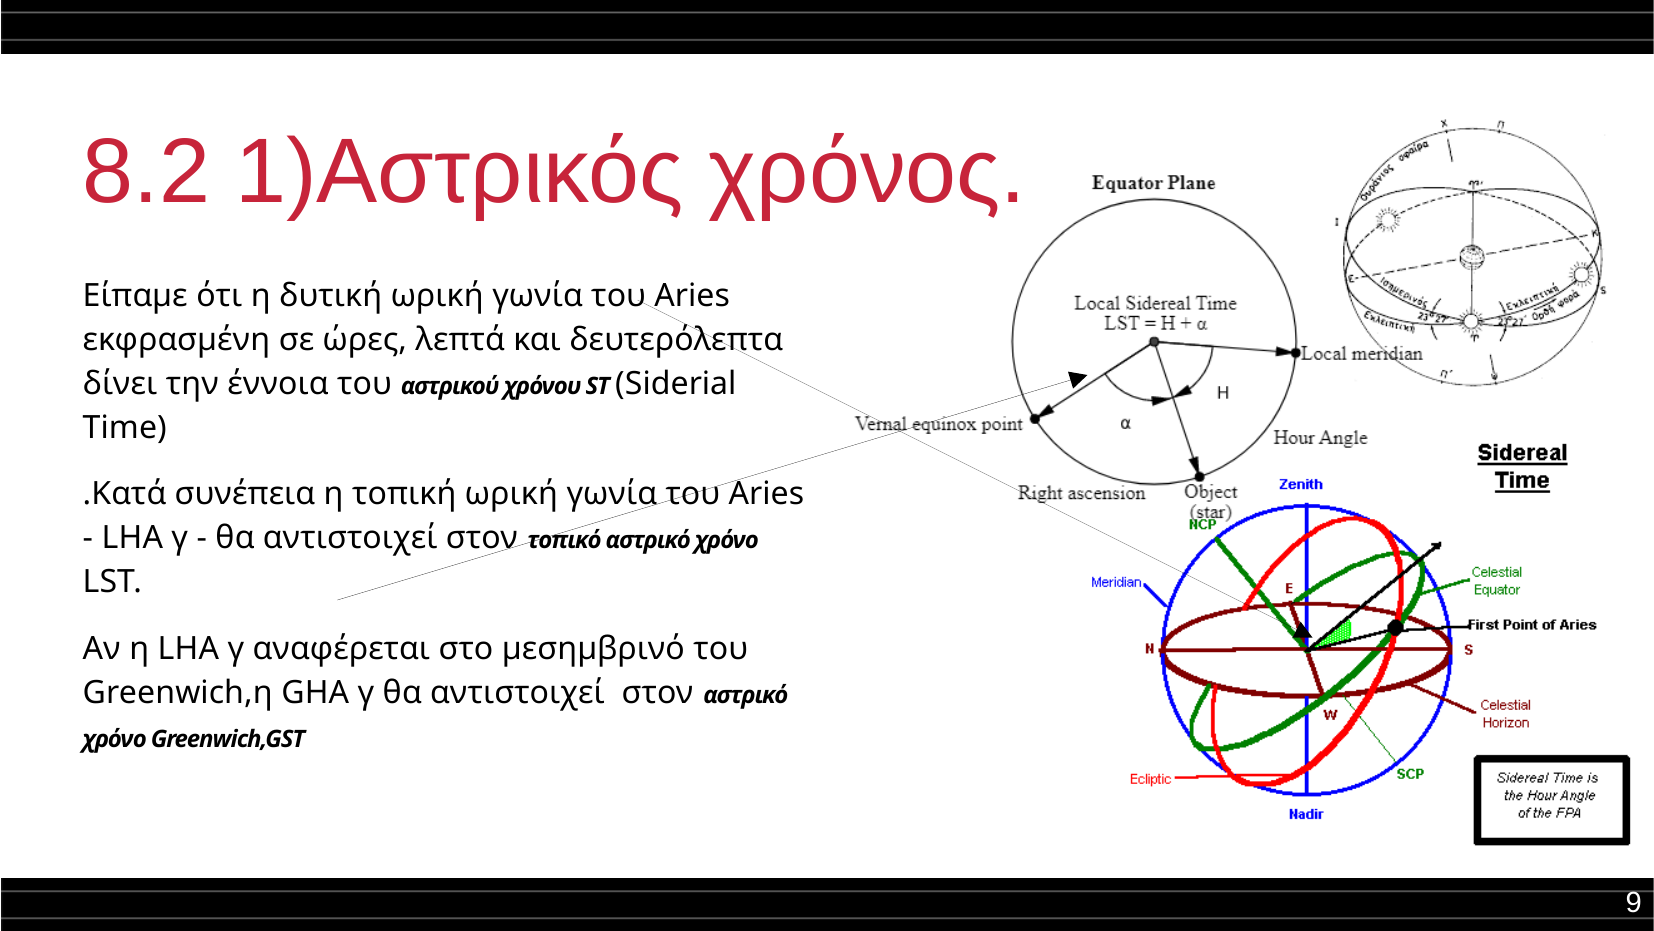

# 8.2 1)Aστρικός χρόνος.
Είπαμε ότι η δυτική ωρική γωνία του Aries εκφρασμένη σε ώρες, λεπτά και δευτερόλεπτα δίνει την έννοια του αστρικού χρόνου ST (Siderial Time)
.Κατά συνέπεια η τοπική ωρική γωνία του Αries - LΗΑ γ - θα αντιστοιχεί στον τοπικό αστρικό χρόνο LST.
Αν η LΗΑ γ αναφέρεται στο μεσημβρινό του Greenwich,η GHA γ θα αντιστοιχεί στον αστρικό χρόνο Greenwich,GST